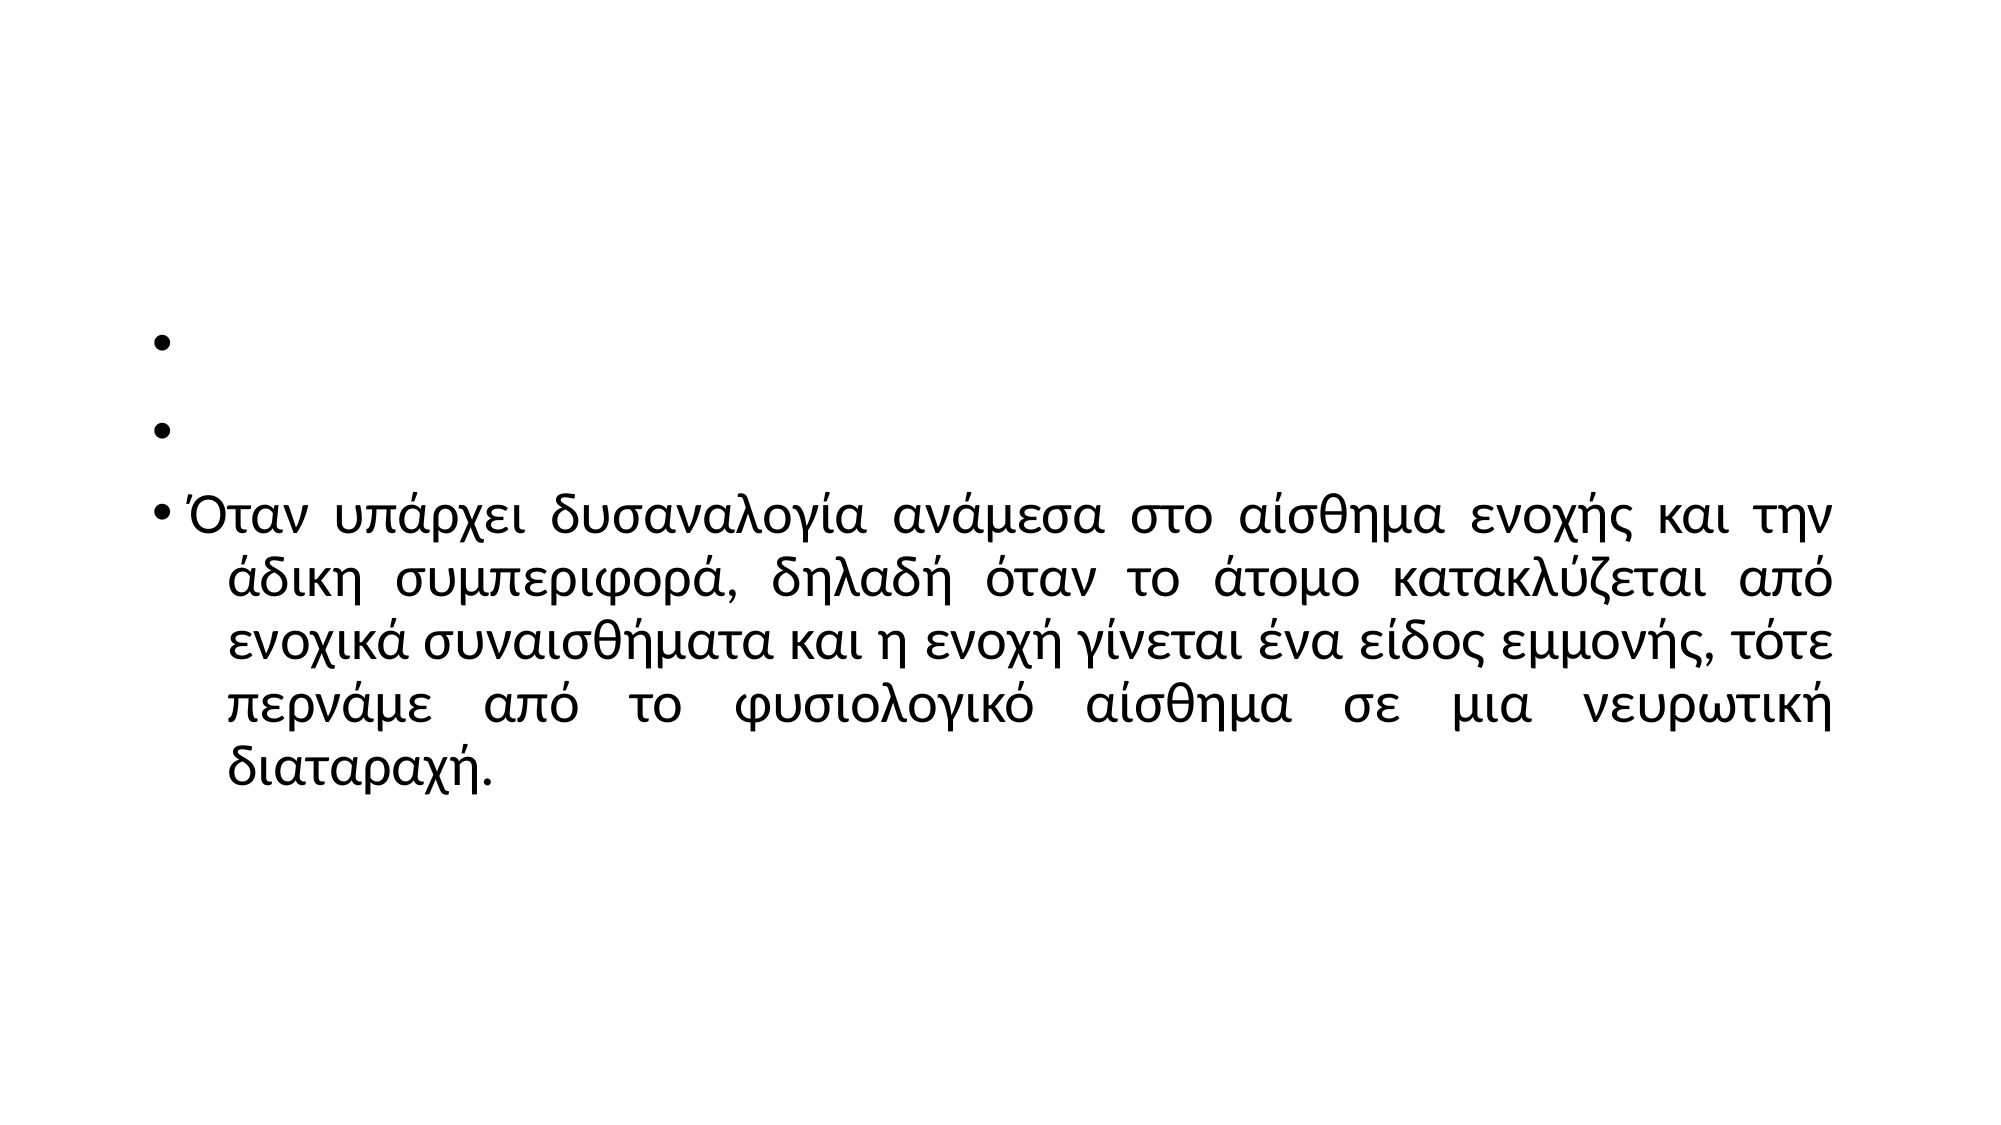

#
Όταν υπάρχει δυσαναλογία ανάμεσα στο αίσθημα ενοχής και την άδικη συμπεριφορά, δηλαδή όταν το άτομο κατακλύζεται από ενοχικά συναισθήματα και η ενοχή γίνεται ένα είδος εμμονής, τότε περνάμε από το φυσιολογικό αίσθημα σε μια νευρωτική διαταραχή.